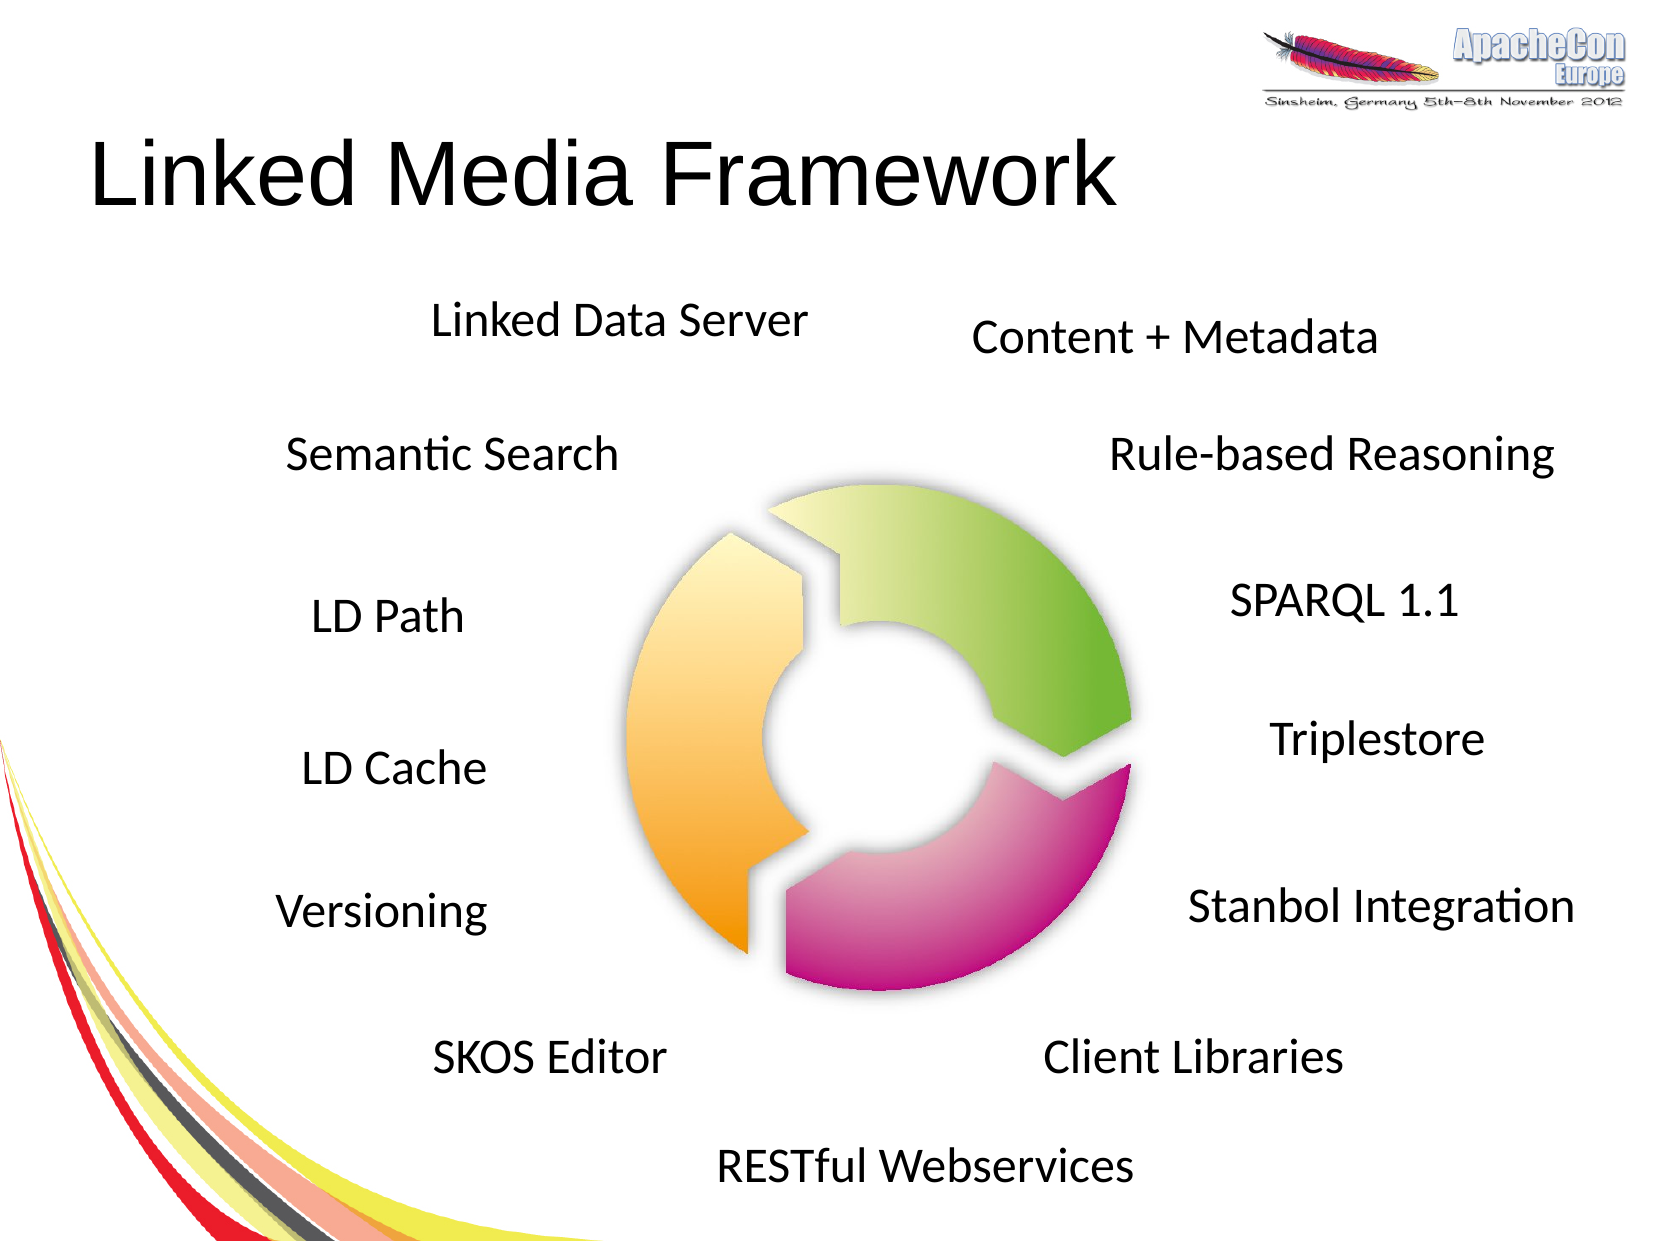

# Linked Media Framework
Linked Data Server
Content + Metadata
Semantic Search
Rule-based Reasoning
SPARQL 1.1
LD Path
Triplestore
LD Cache
Stanbol Integration
Versioning
SKOS Editor
Client Libraries
RESTful Webservices